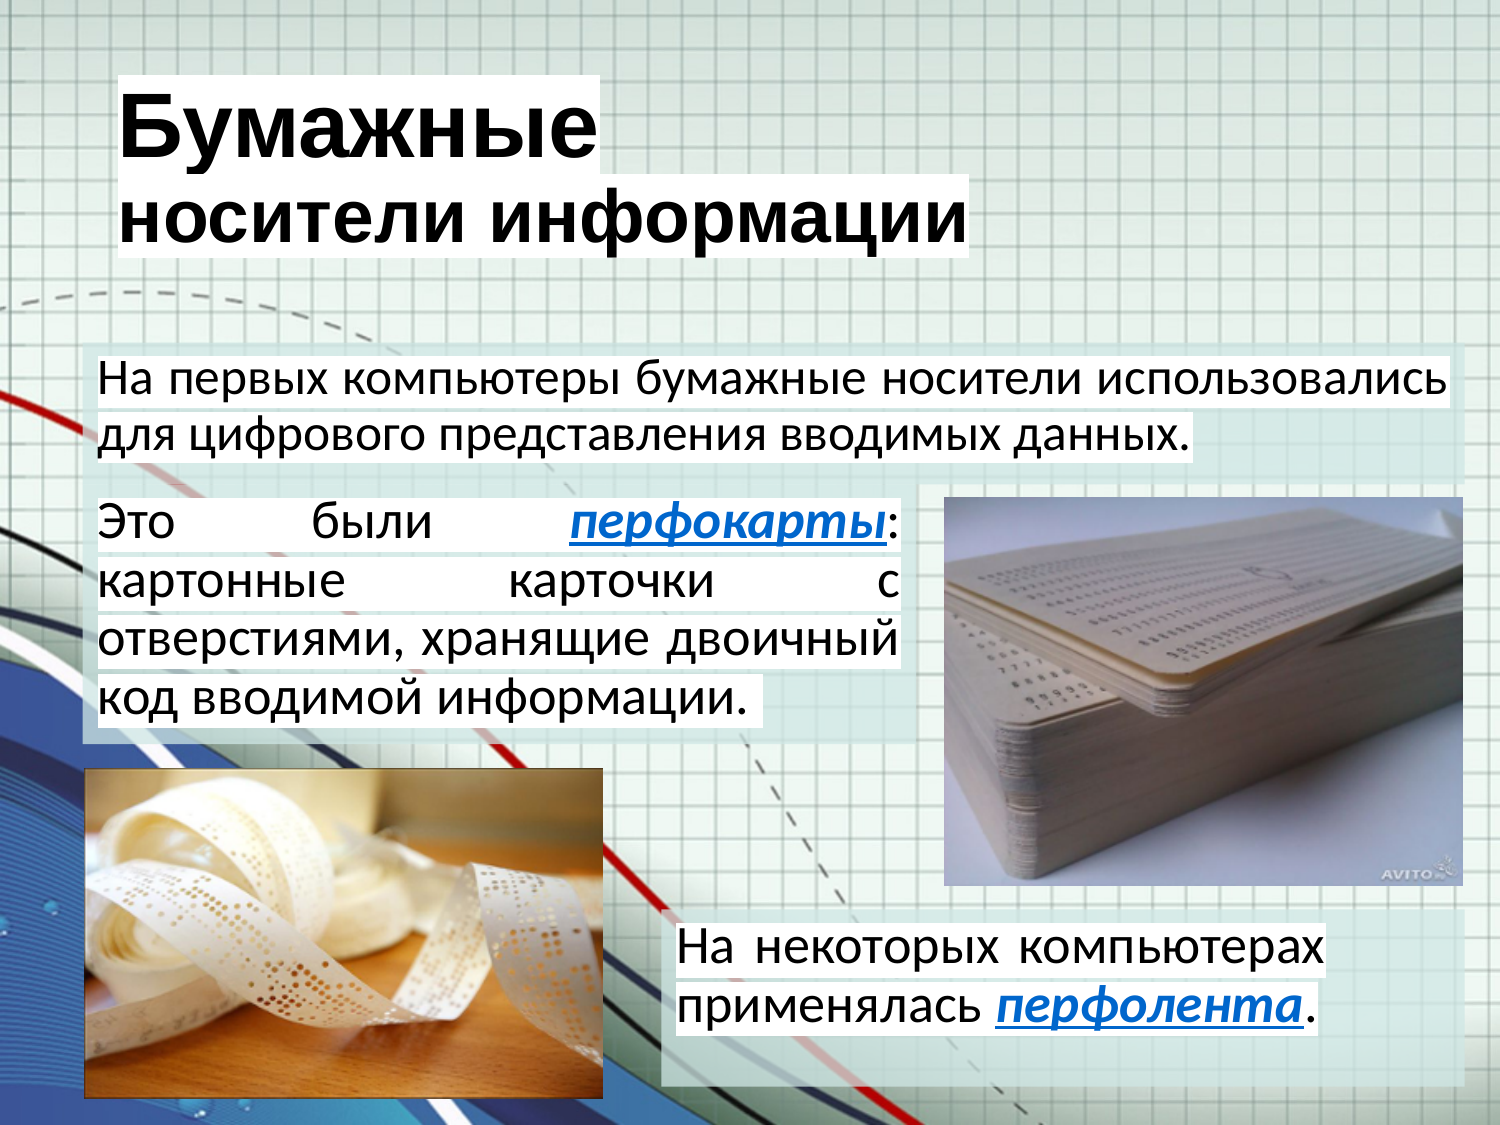

# Бумажные носители информации
На первых компьютеры бумажные носители использовались для цифрового представления вводимых данных.
Это были перфокарты: картонные карточки с отверстиями, хранящие двоичный код вводимой информации.
На некоторых компьютерах применялась перфолента.